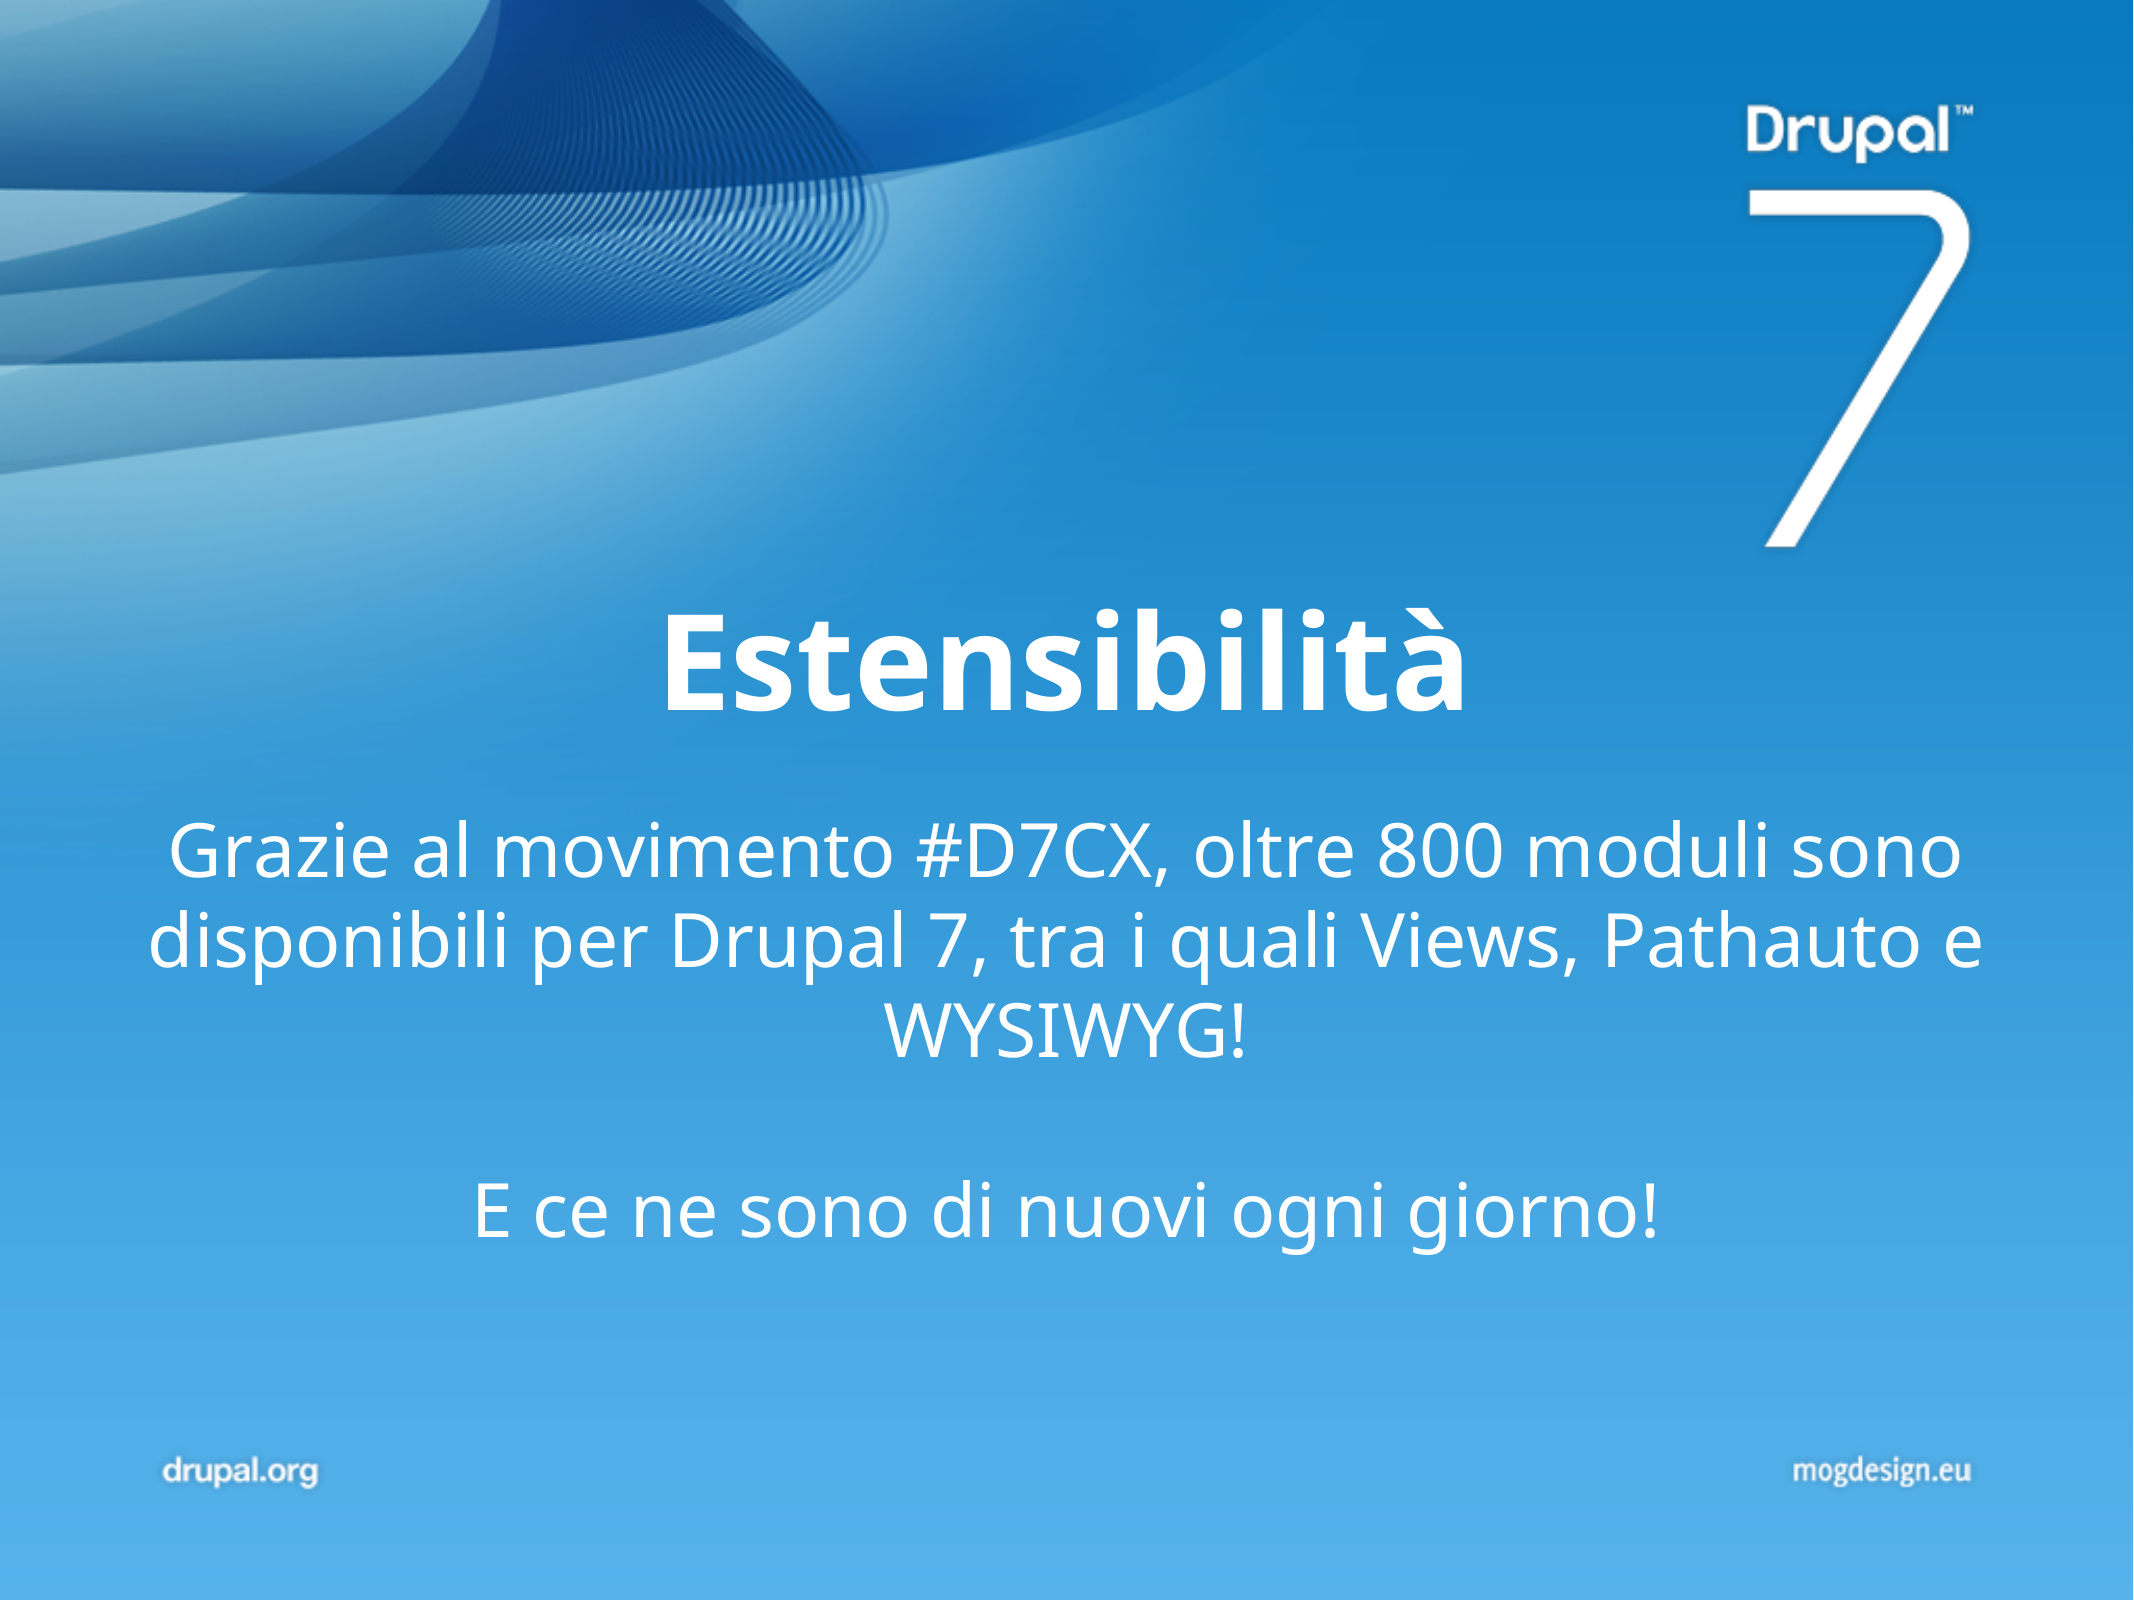

# Estensibilità
Grazie al movimento #D7CX, oltre 800 moduli sono disponibili per Drupal 7, tra i quali Views, Pathauto e WYSIWYG!
E ce ne sono di nuovi ogni giorno!